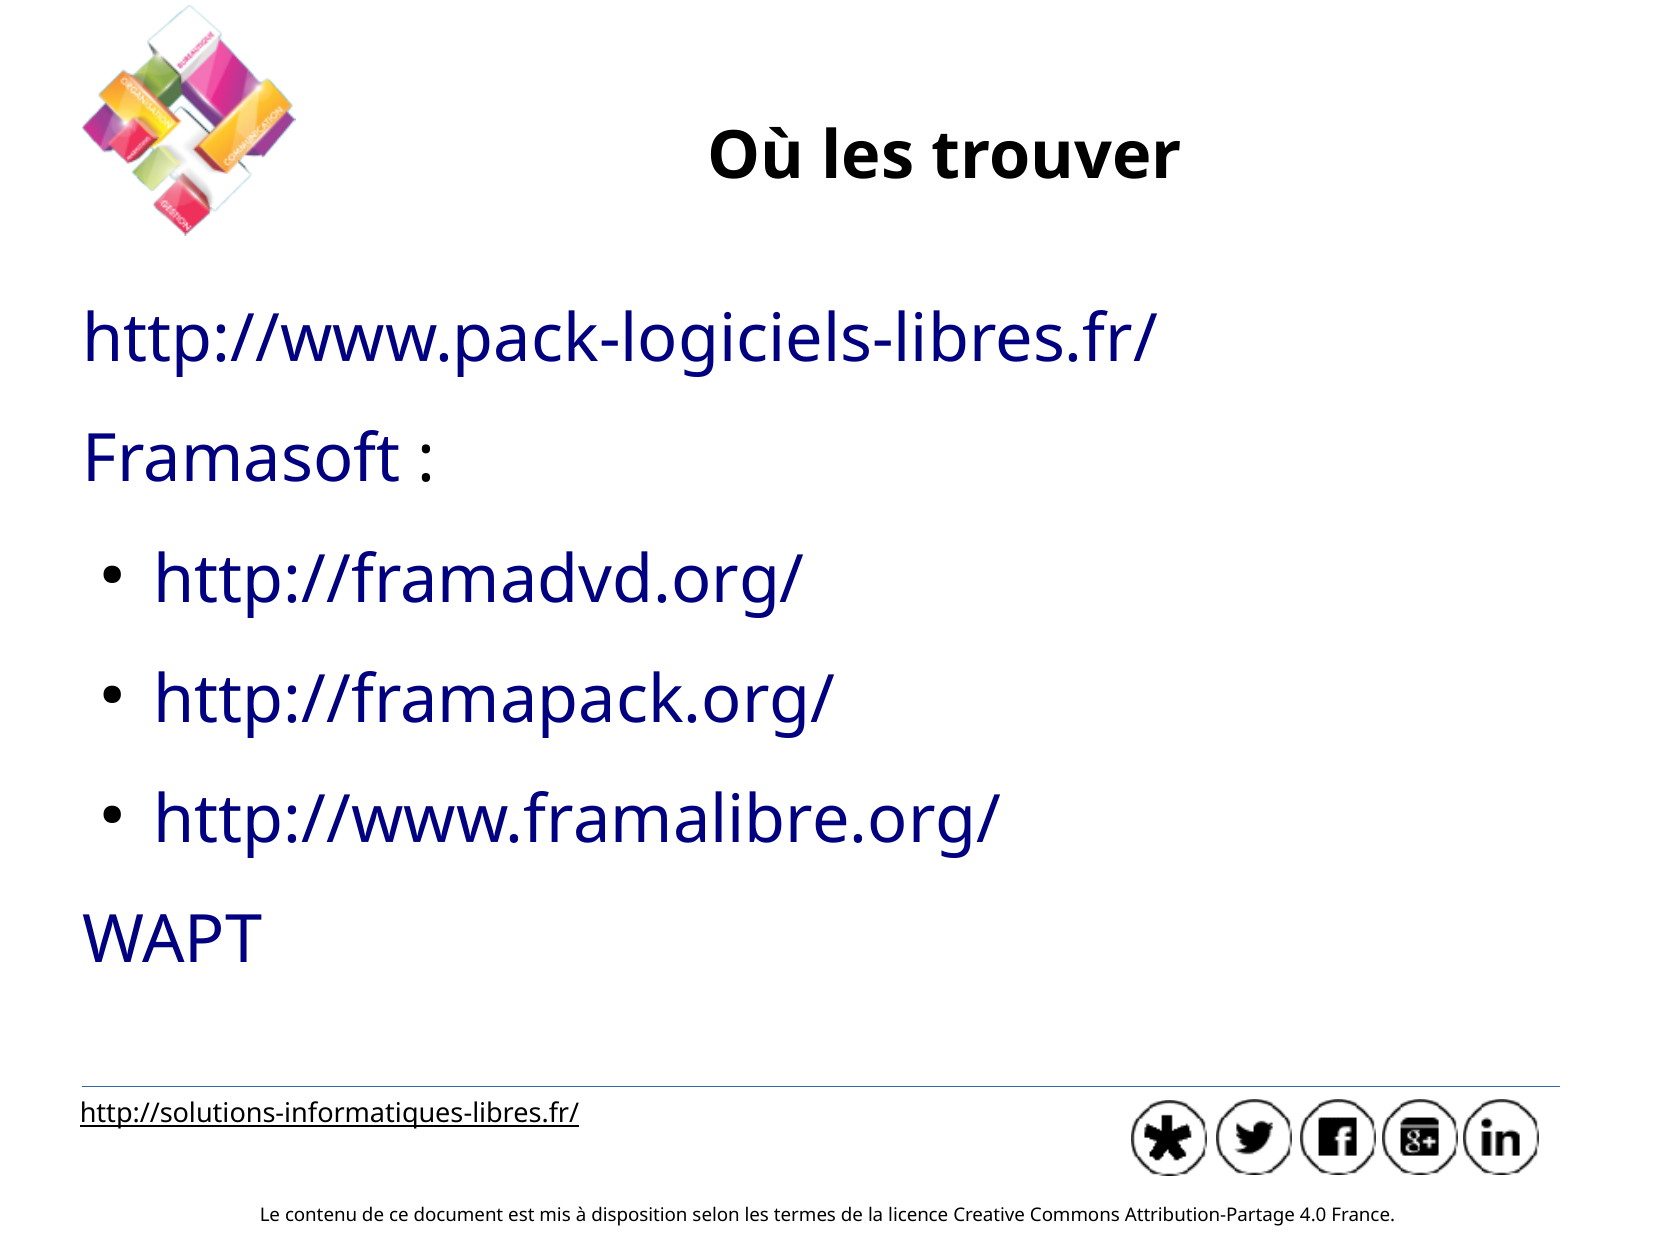

# Où les trouver
http://www.pack-logiciels-libres.fr/
Framasoft :
http://framadvd.org/
http://framapack.org/
http://www.framalibre.org/
WAPT